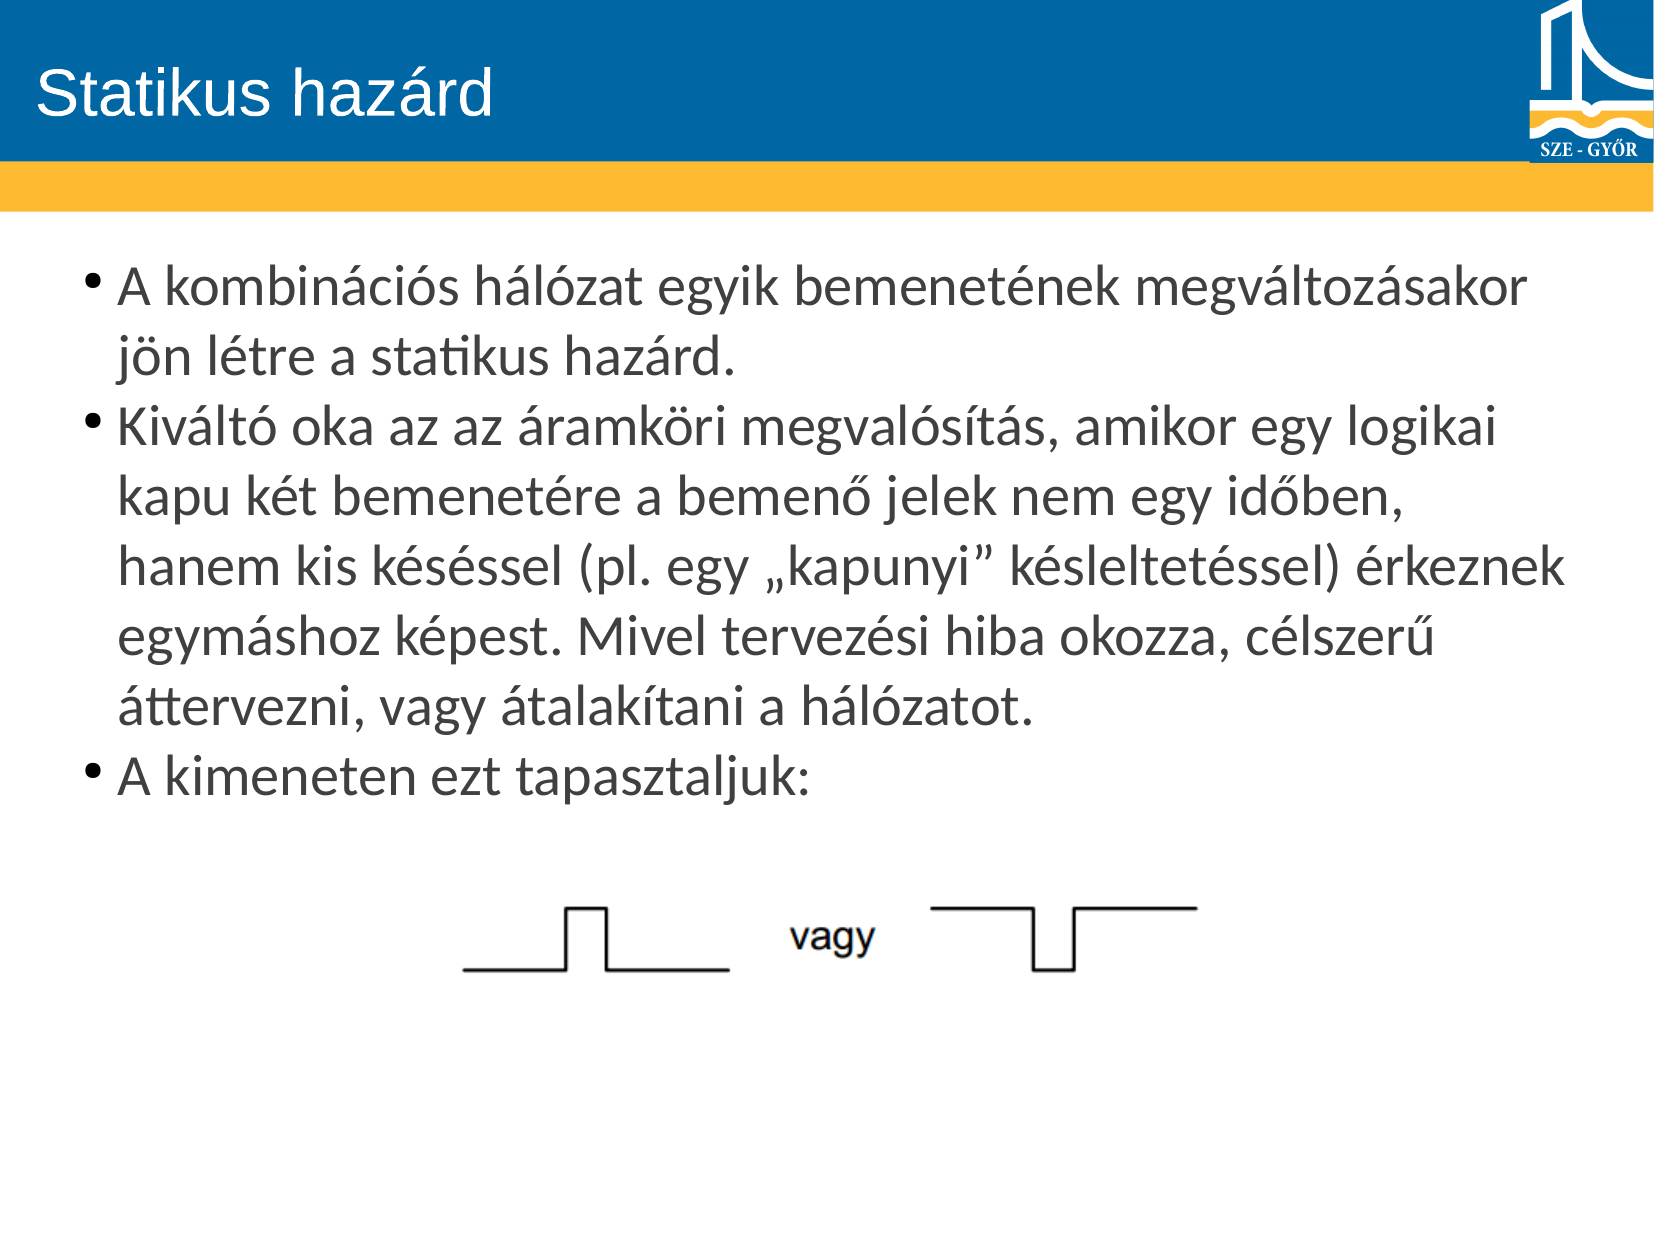

Statikus hazárd
A kombinációs hálózat egyik bemenetének megváltozásakor jön létre a statikus hazárd.
Kiváltó oka az az áramköri megvalósítás, amikor egy logikai kapu két bemenetére a bemenő jelek nem egy időben, hanem kis késéssel (pl. egy „kapunyi” késleltetéssel) érkeznek egymáshoz képest. Mivel tervezési hiba okozza, célszerű áttervezni, vagy átalakítani a hálózatot.
A kimeneten ezt tapasztaljuk: